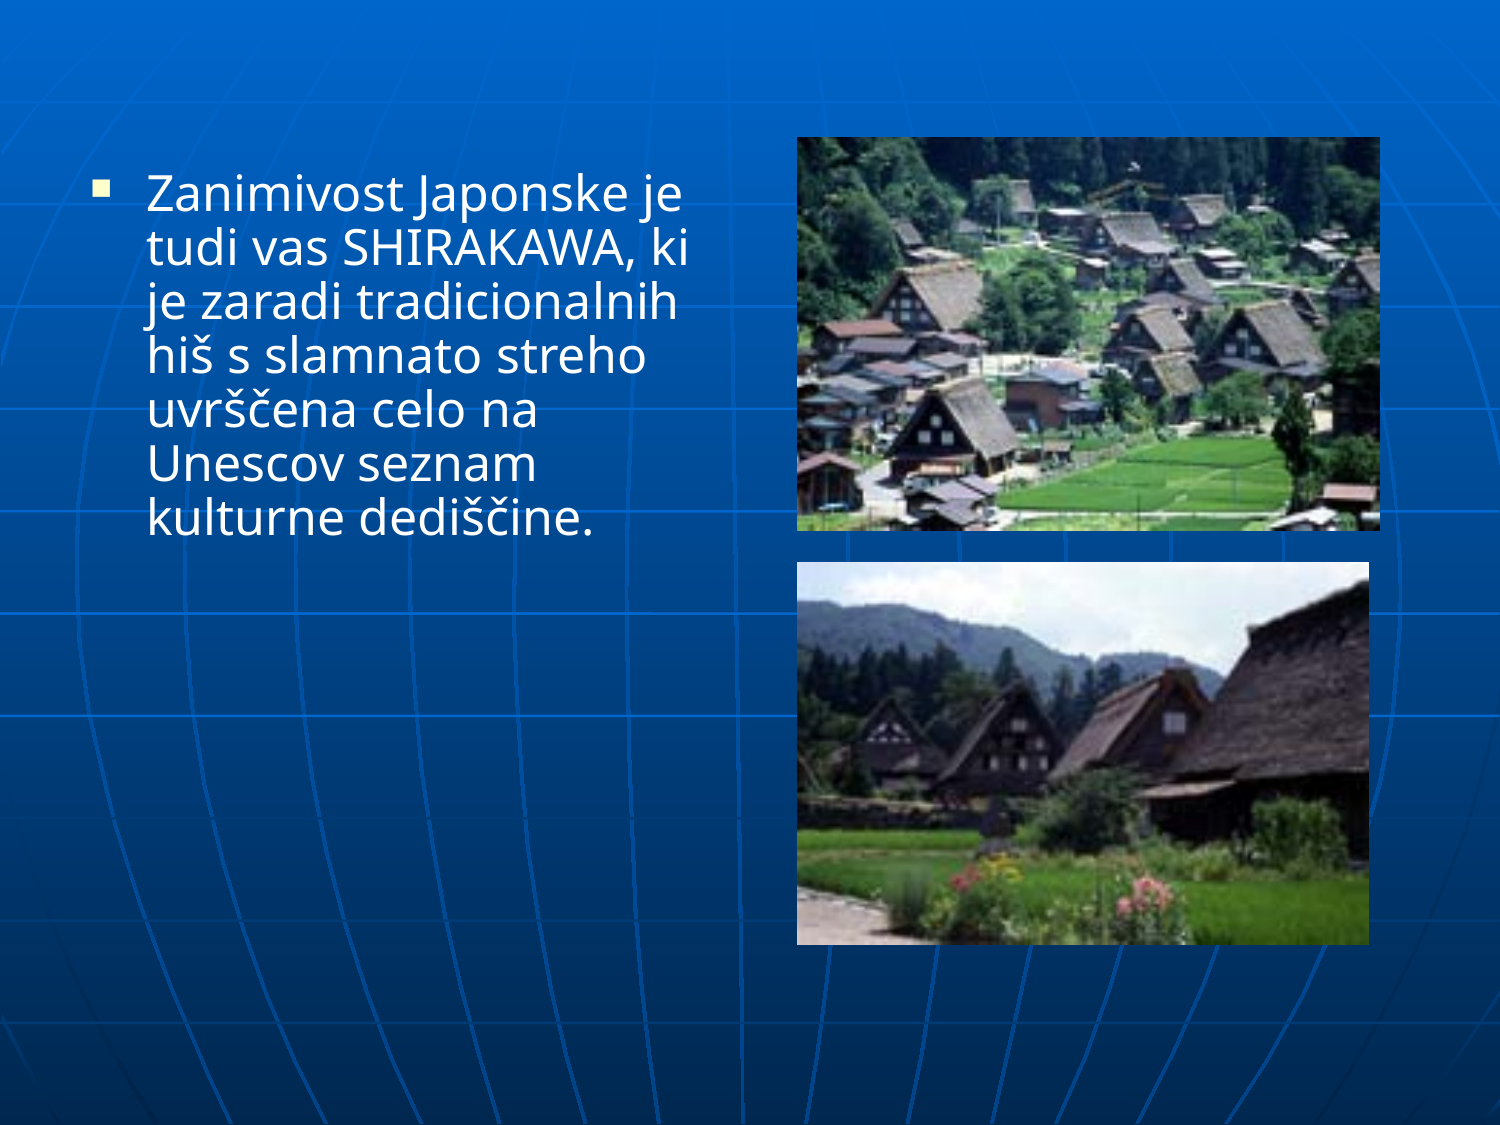

# Zanimivost Japonske je tudi vas SHIRAKAWA, ki je zaradi tradicionalnih hiš s slamnato streho uvrščena celo na Unescov seznam kulturne dediščine.